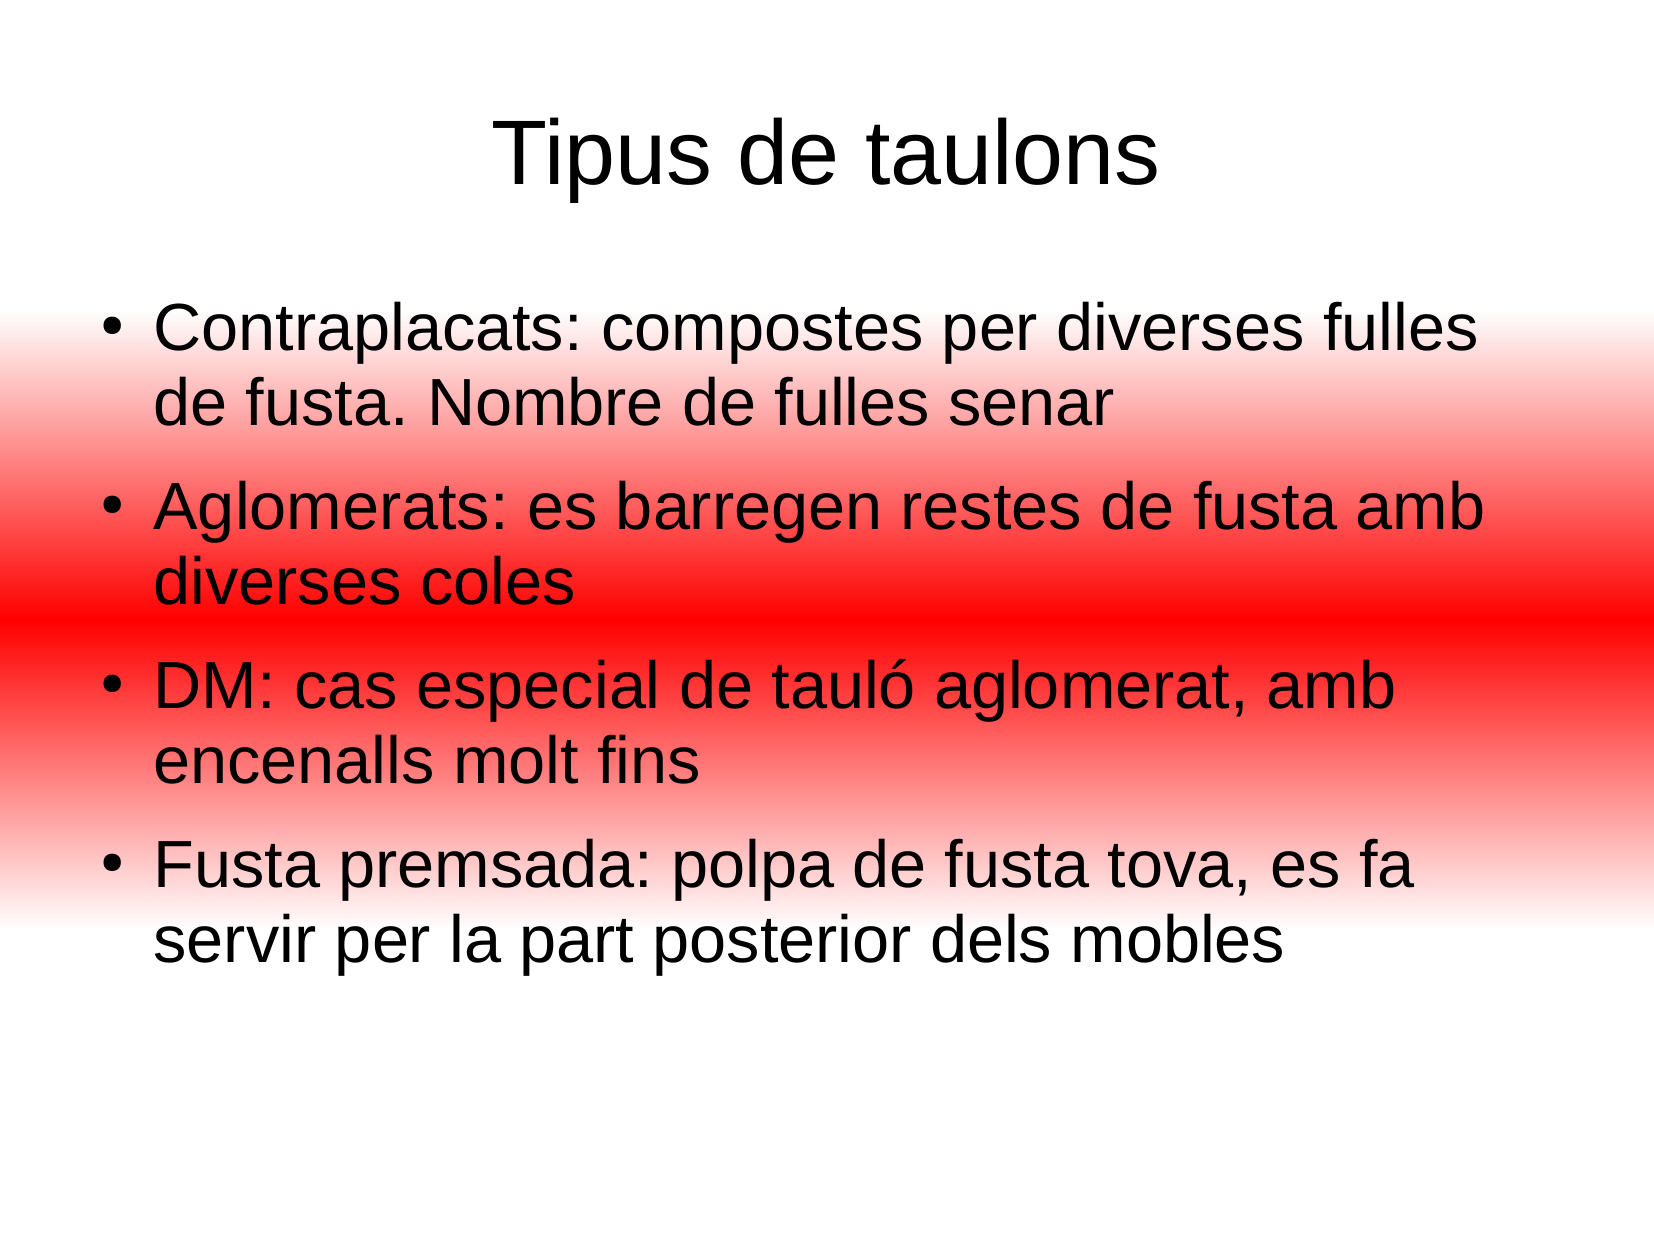

# Tipus de taulons
Contraplacats: compostes per diverses fulles de fusta. Nombre de fulles senar
Aglomerats: es barregen restes de fusta amb diverses coles
DM: cas especial de tauló aglomerat, amb encenalls molt fins
Fusta premsada: polpa de fusta tova, es fa servir per la part posterior dels mobles